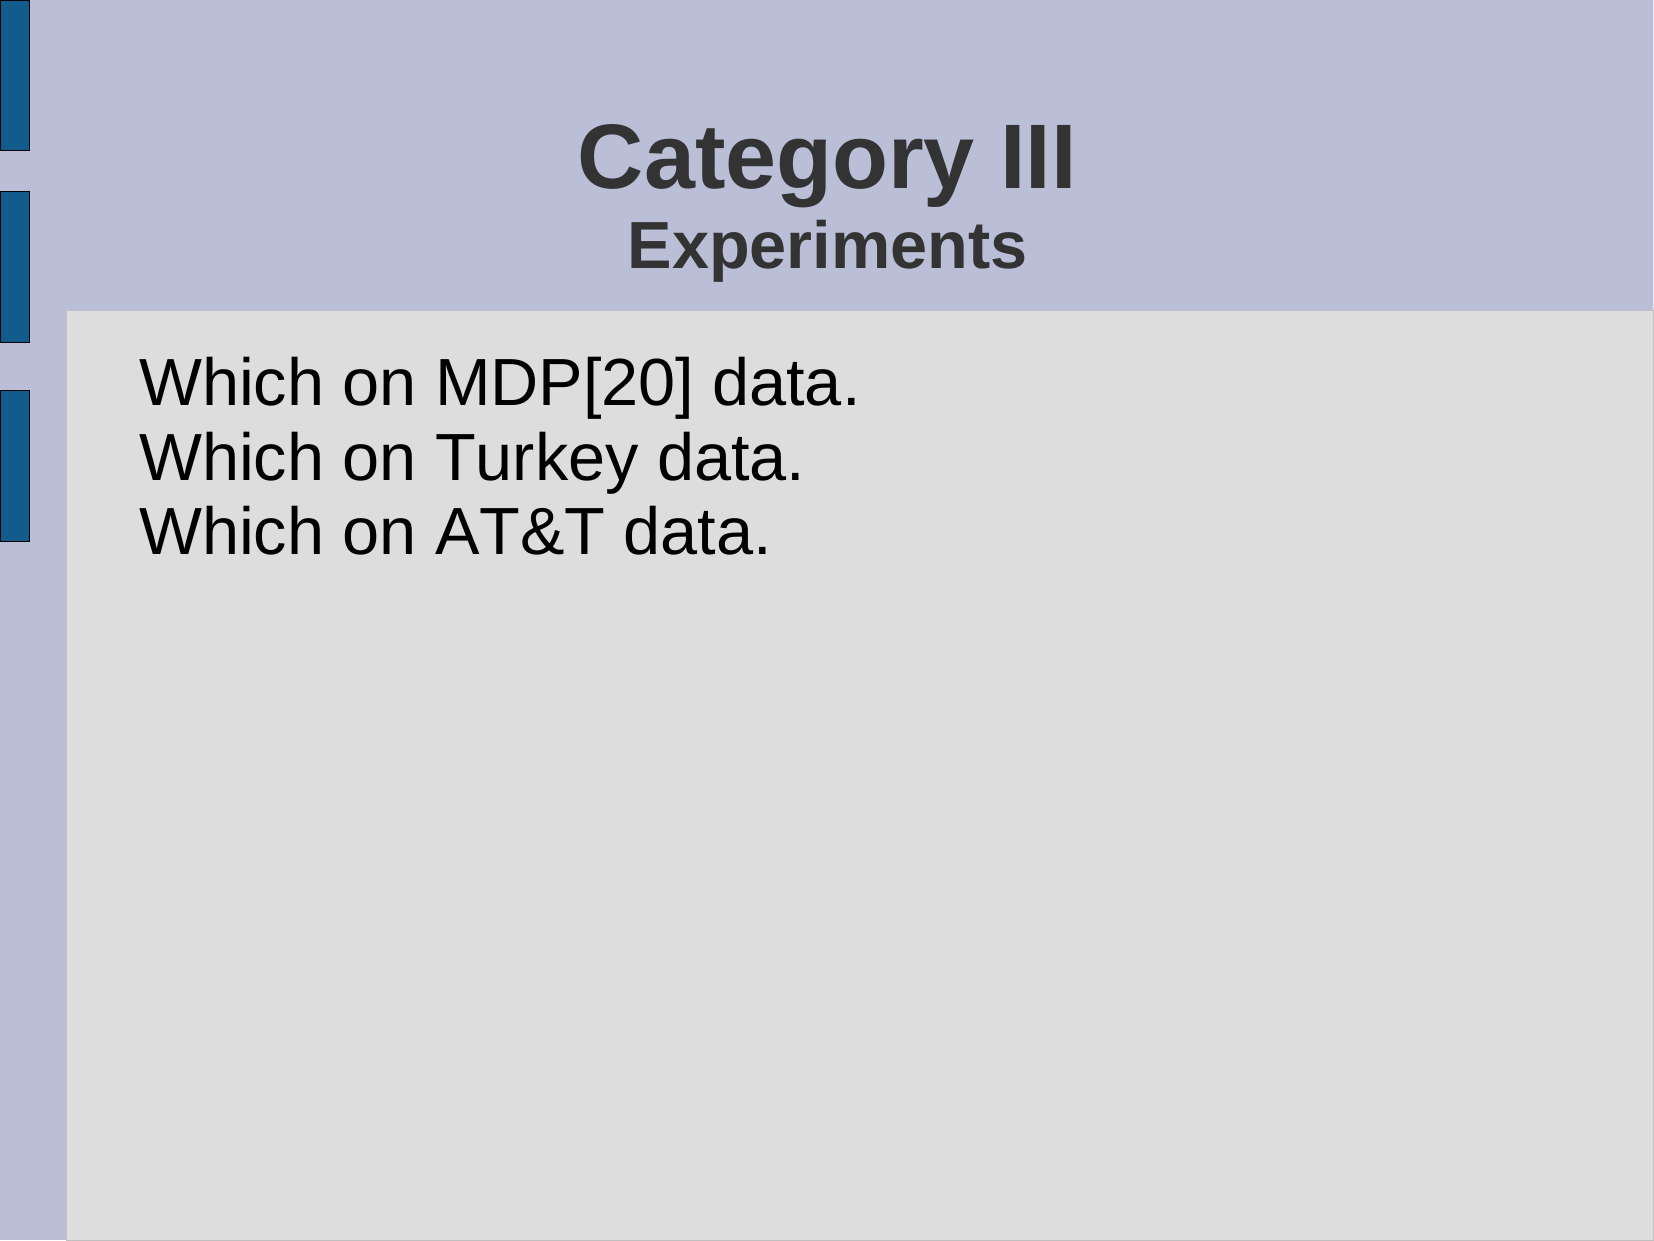

# Category III Experiments
Which on MDP[20] data.
Which on Turkey data.
Which on AT&T data.